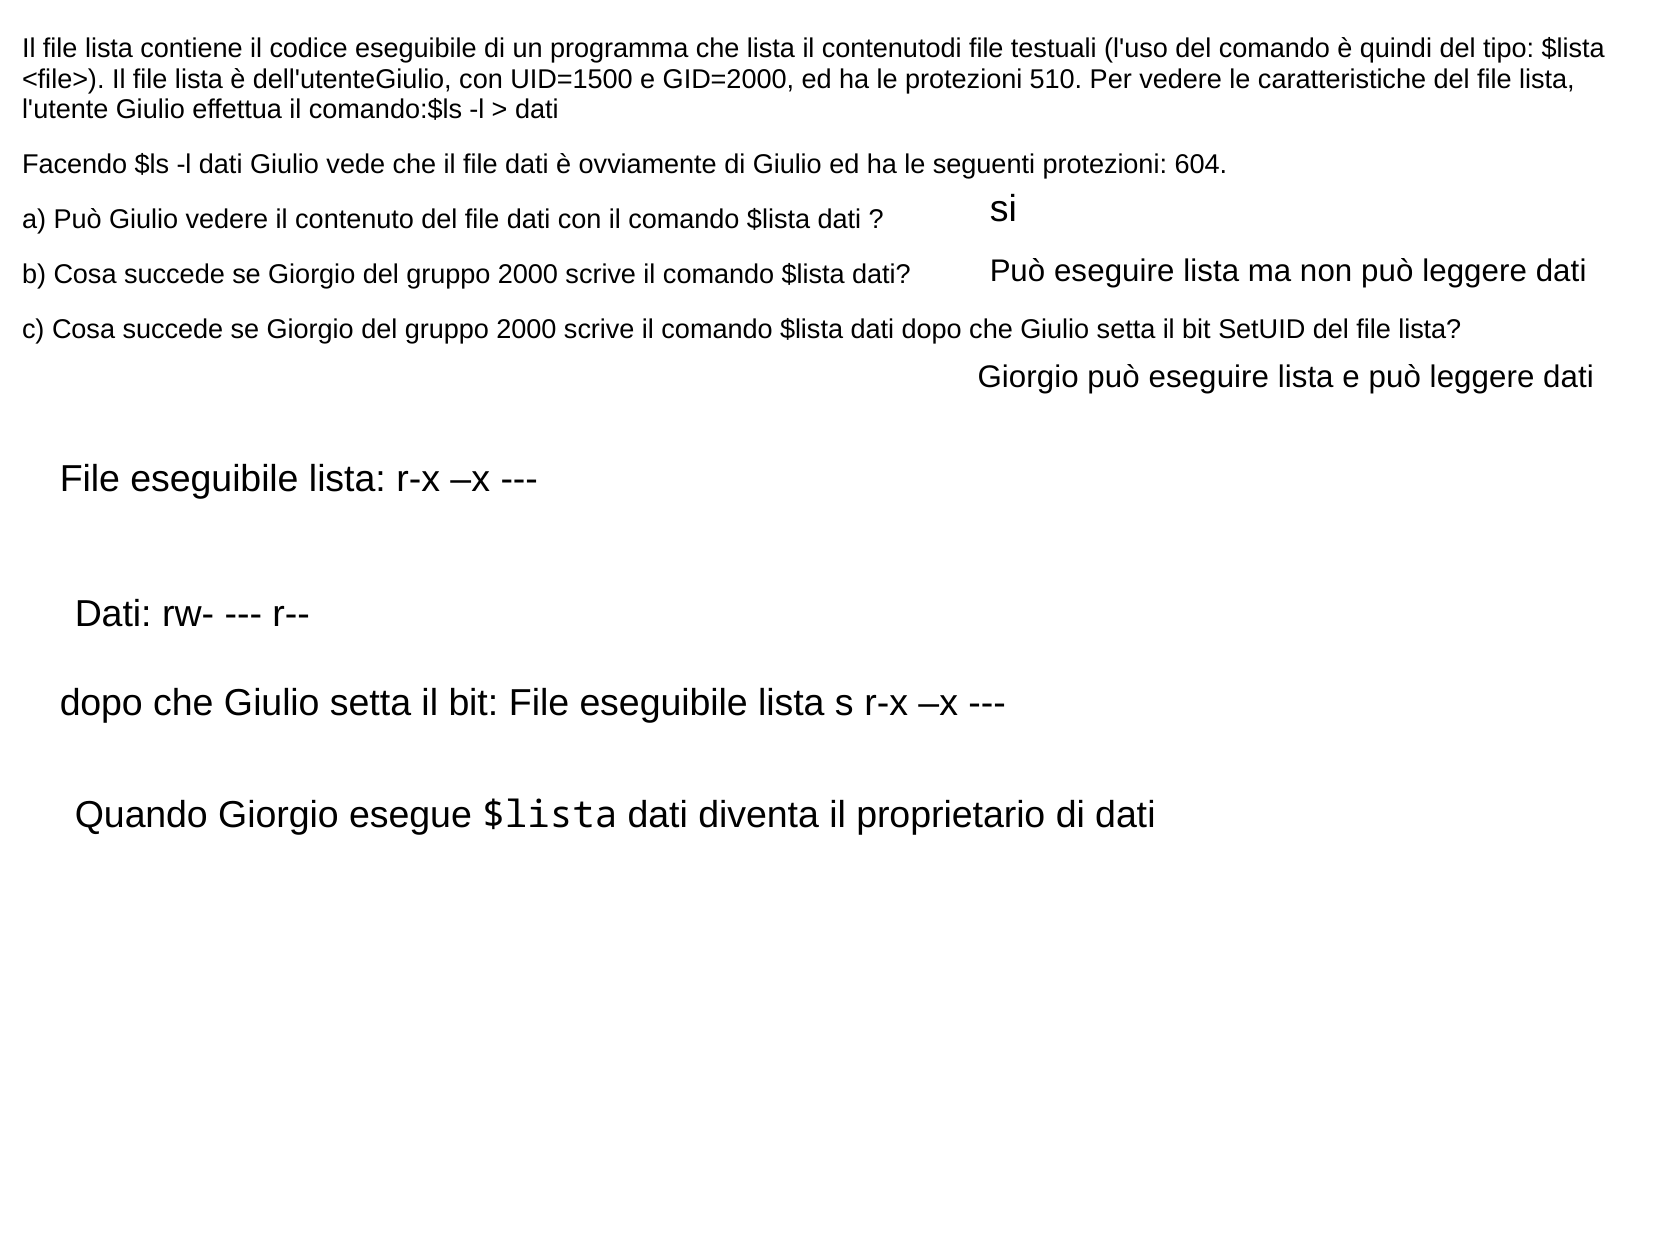

Il file lista contiene il codice eseguibile di un programma che lista il contenutodi file testuali (l'uso del comando è quindi del tipo: $lista <file>). Il file lista è dell'utenteGiulio, con UID=1500 e GID=2000, ed ha le protezioni 510. Per vedere le caratteristiche del file lista, l'utente Giulio effettua il comando:$ls -­l > dati
Facendo $ls -­l dati Giulio vede che il file dati è ovviamente di Giulio ed ha le seguenti protezioni: 604.
a) Può Giulio vedere il contenuto del file dati con il comando $lista dati ?
b) Cosa succede se Giorgio del gruppo 2000 scrive il comando $lista dati?
c) Cosa succede se Giorgio del gruppo 2000 scrive il comando $lista dati dopo che Giulio setta il bit SetUID del file lista?
si
Può eseguire lista ma non può leggere dati
Giorgio può eseguire lista e può leggere dati
File eseguibile lista: r-x –x ---
Dati: rw- --- r--
dopo che Giulio setta il bit: File eseguibile lista s r-x –x ---
Quando Giorgio esegue $lista dati diventa il proprietario di dati